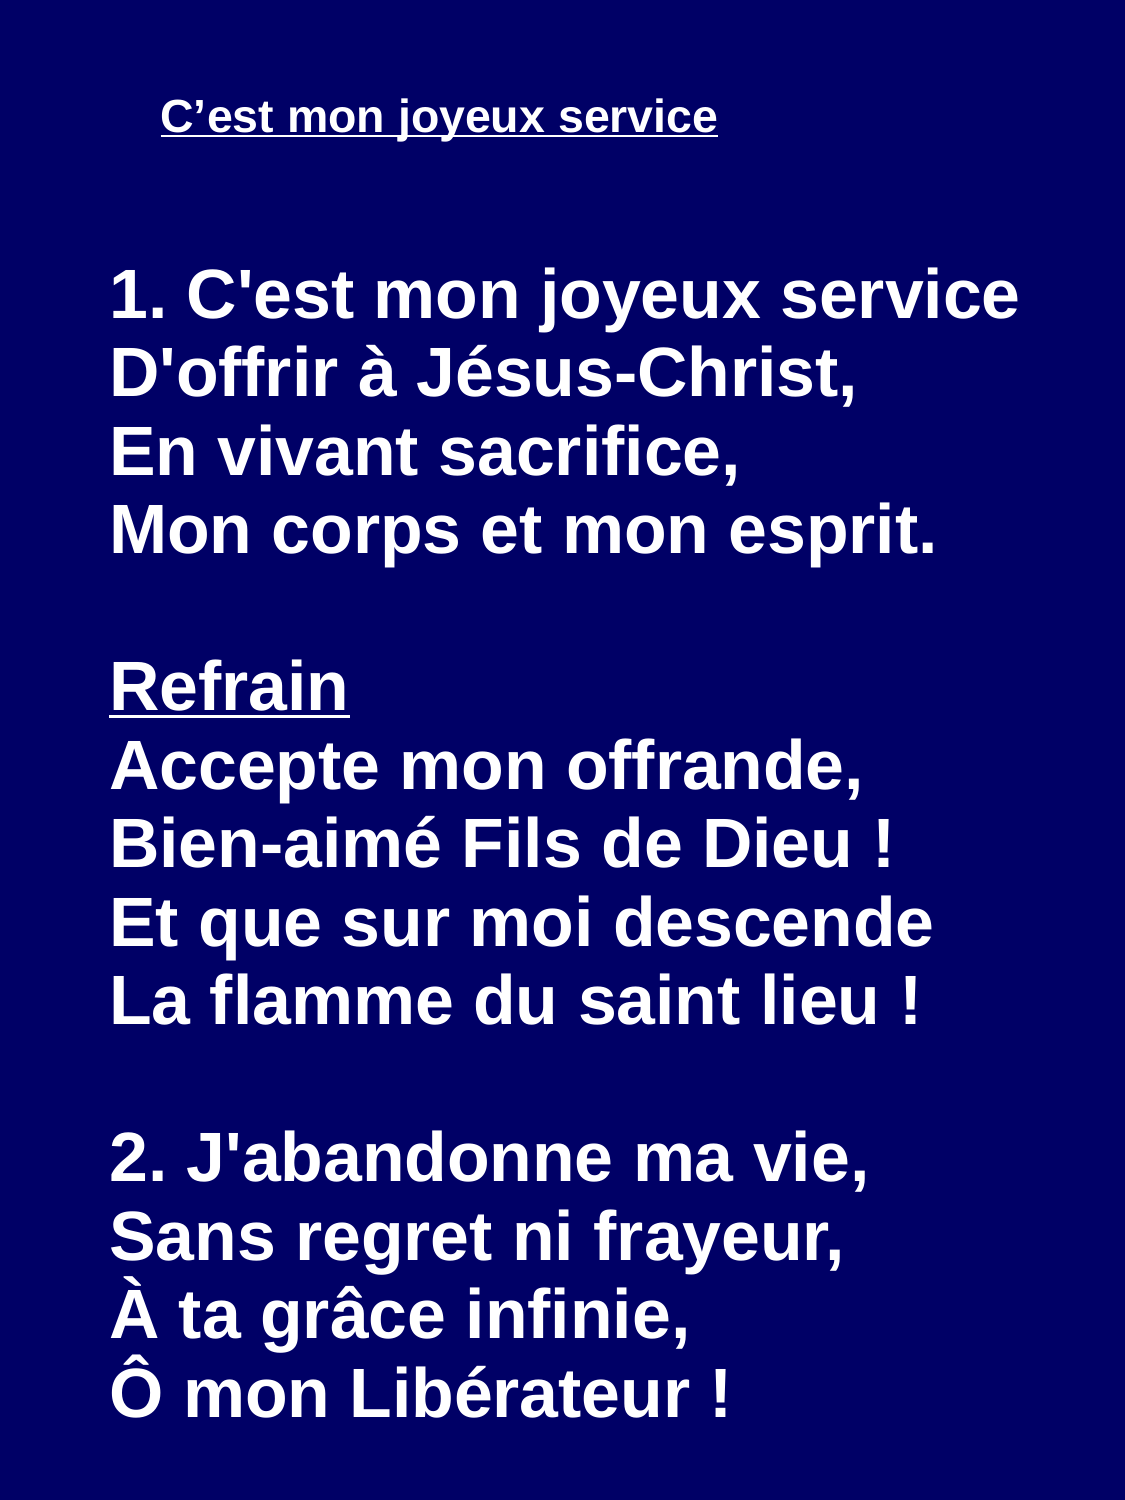

C’est mon joyeux service
1. C'est mon joyeux service
D'offrir à Jésus-Christ,
En vivant sacrifice,
Mon corps et mon esprit.
Refrain
Accepte mon offrande,
Bien-aimé Fils de Dieu !
Et que sur moi descende
La flamme du saint lieu !
2. J'abandonne ma vie,
Sans regret ni frayeur,
À ta grâce infinie,
Ô mon Libérateur !